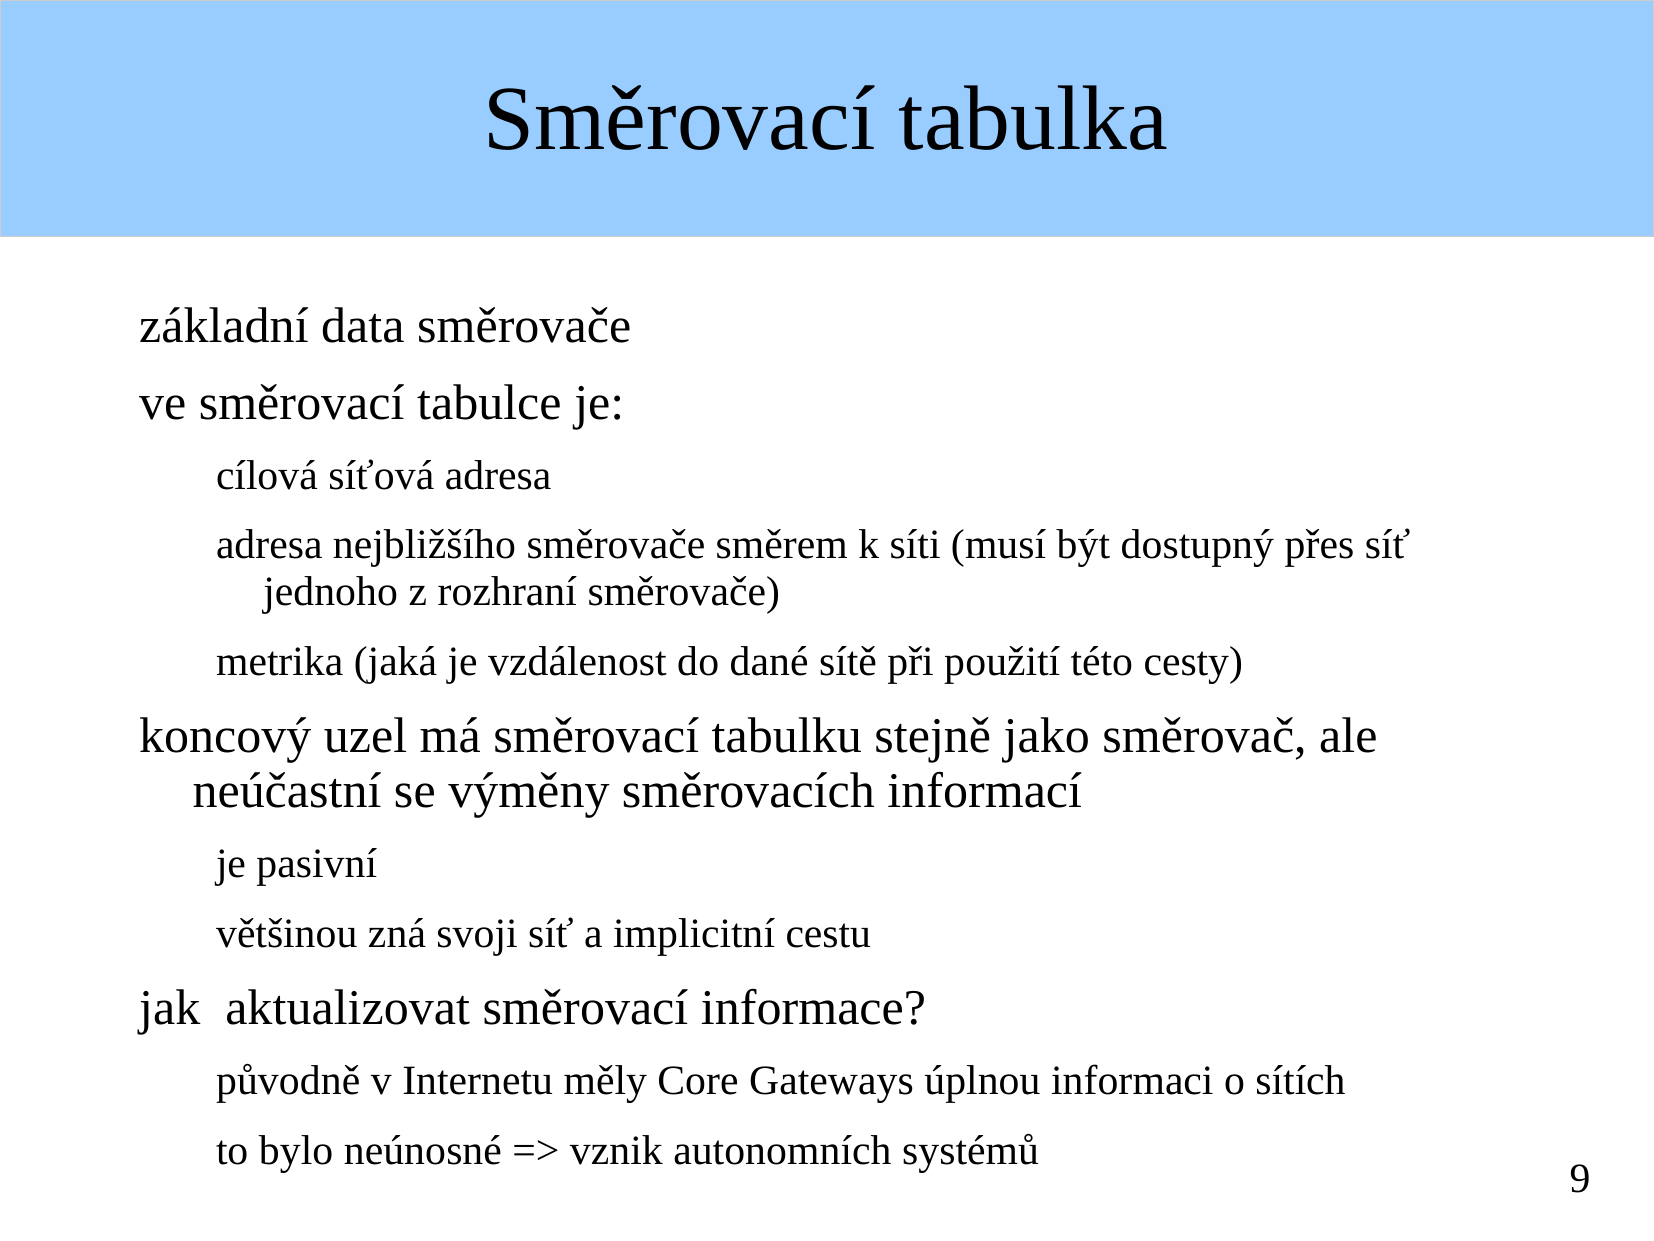

# Směrovací tabulka
základní data směrovače
ve směrovací tabulce je:
cílová síťová adresa
adresa nejbližšího směrovače směrem k síti (musí být dostupný přes síť jednoho z rozhraní směrovače)
metrika (jaká je vzdálenost do dané sítě při použití této cesty)
koncový uzel má směrovací tabulku stejně jako směrovač, ale neúčastní se výměny směrovacích informací
je pasivní
většinou zná svoji síť a implicitní cestu
jak aktualizovat směrovací informace?
původně v Internetu měly Core Gateways úplnou informaci o sítích
to bylo neúnosné => vznik autonomních systémů